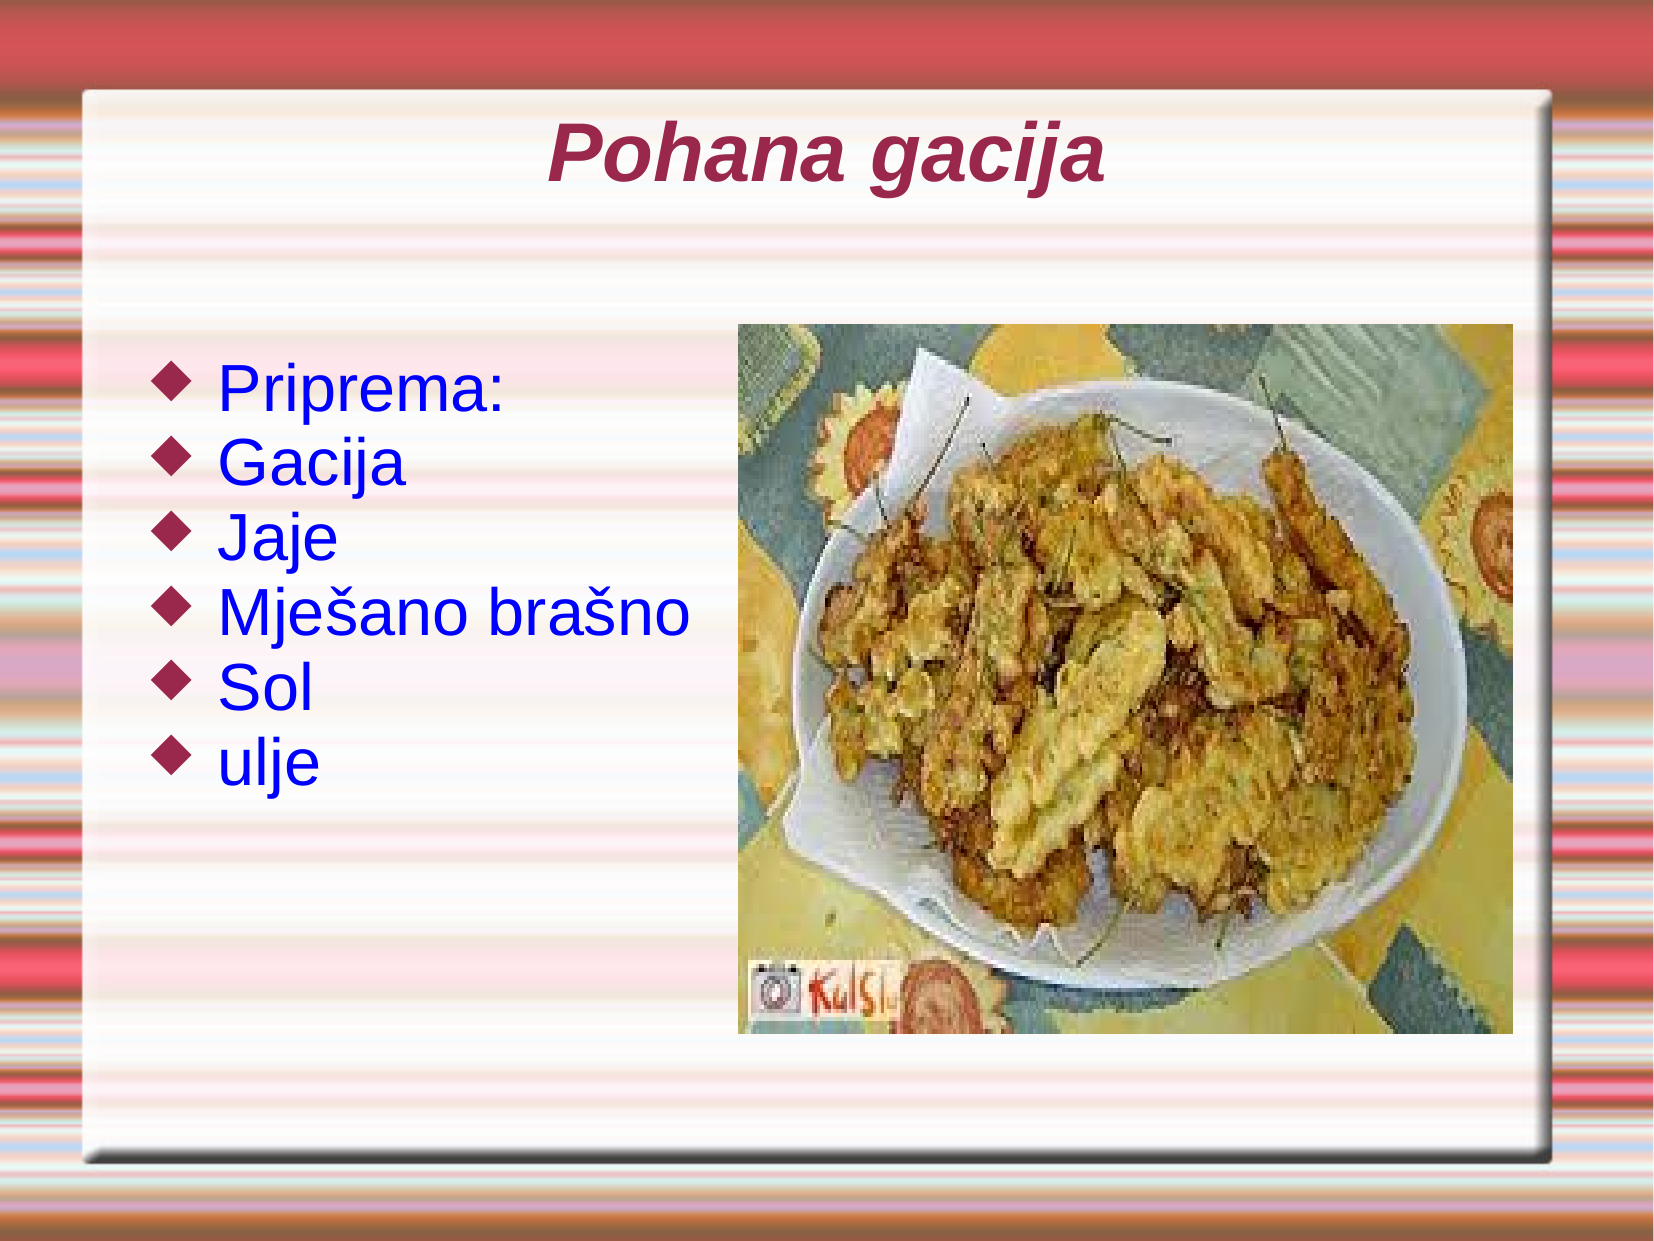

# Pohana gacija
Priprema:
Gacija
Jaje
Mješano brašno
Sol
ulje